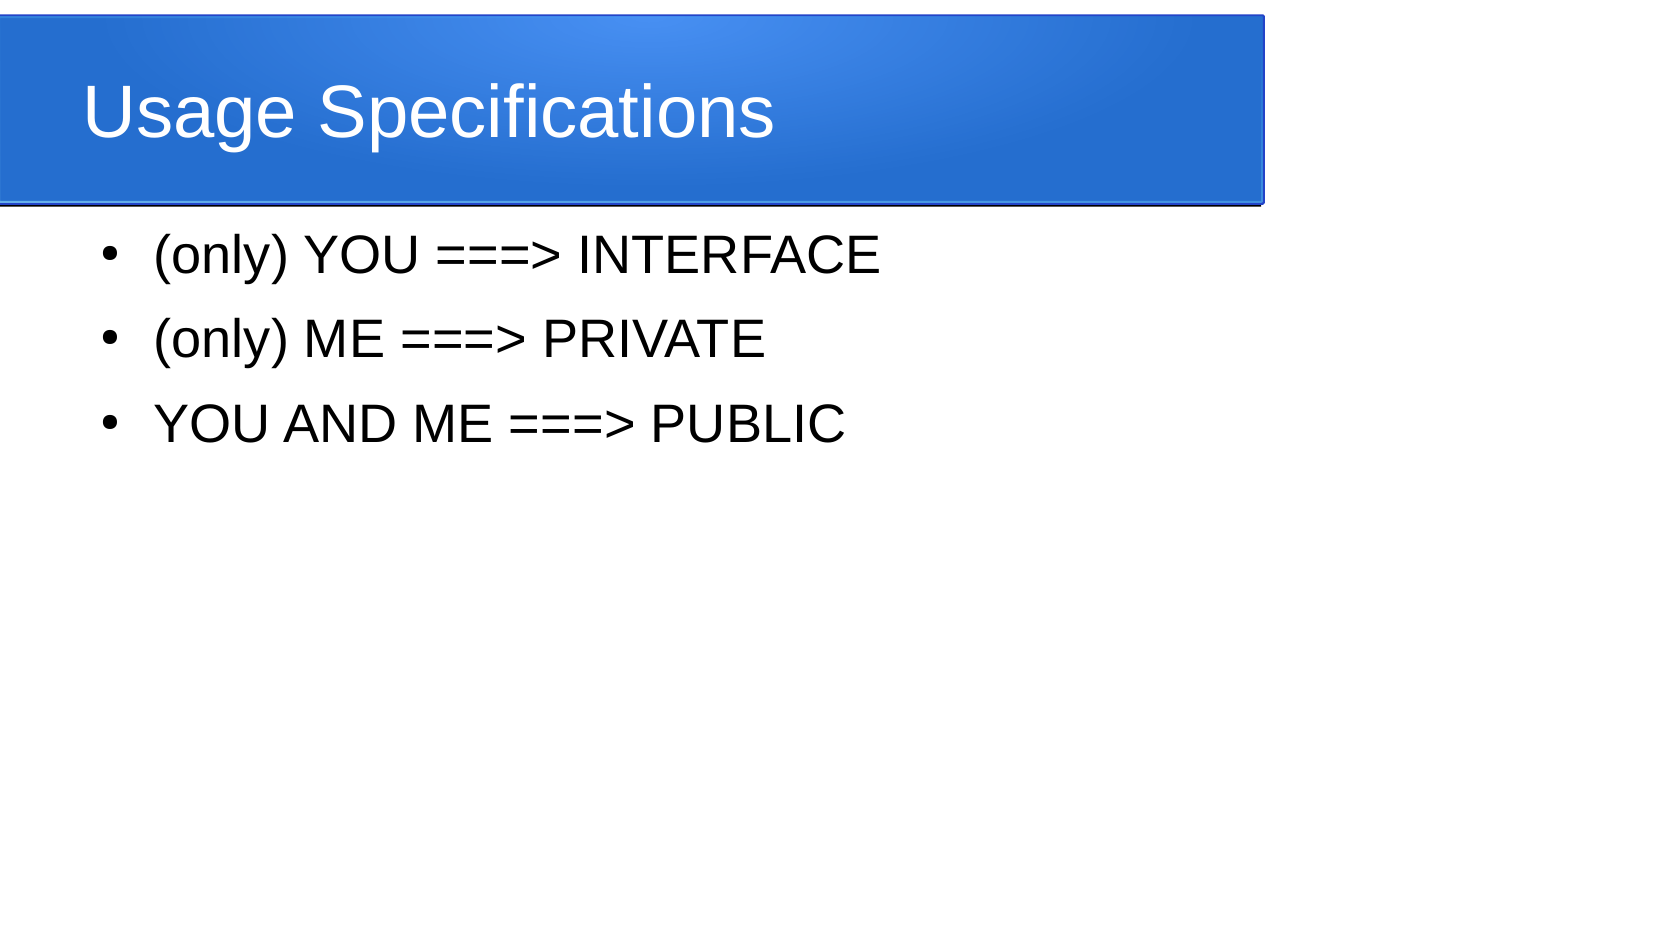

# Usage Specifications
(only) YOU ===> INTERFACE
(only) ME ===> PRIVATE
YOU AND ME ===> PUBLIC